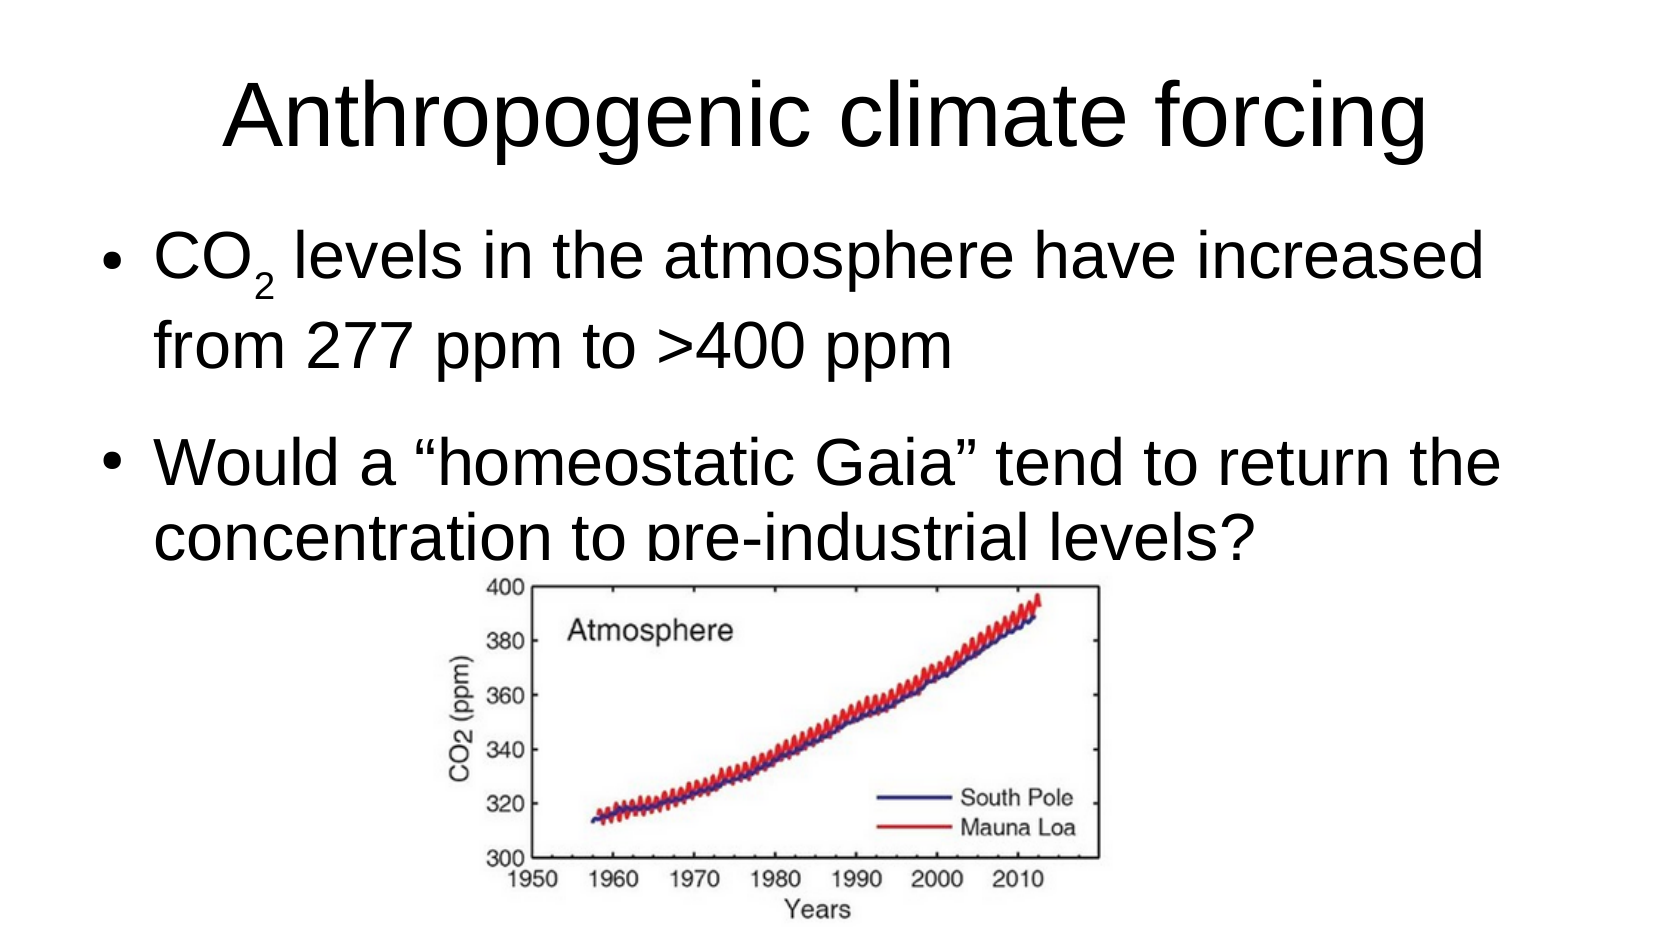

# Anthropogenic climate forcing
CO2 levels in the atmosphere have increased from 277 ppm to >400 ppm ﻿
Would a “homeostatic Gaia” tend to return the concentration to pre-industrial levels?